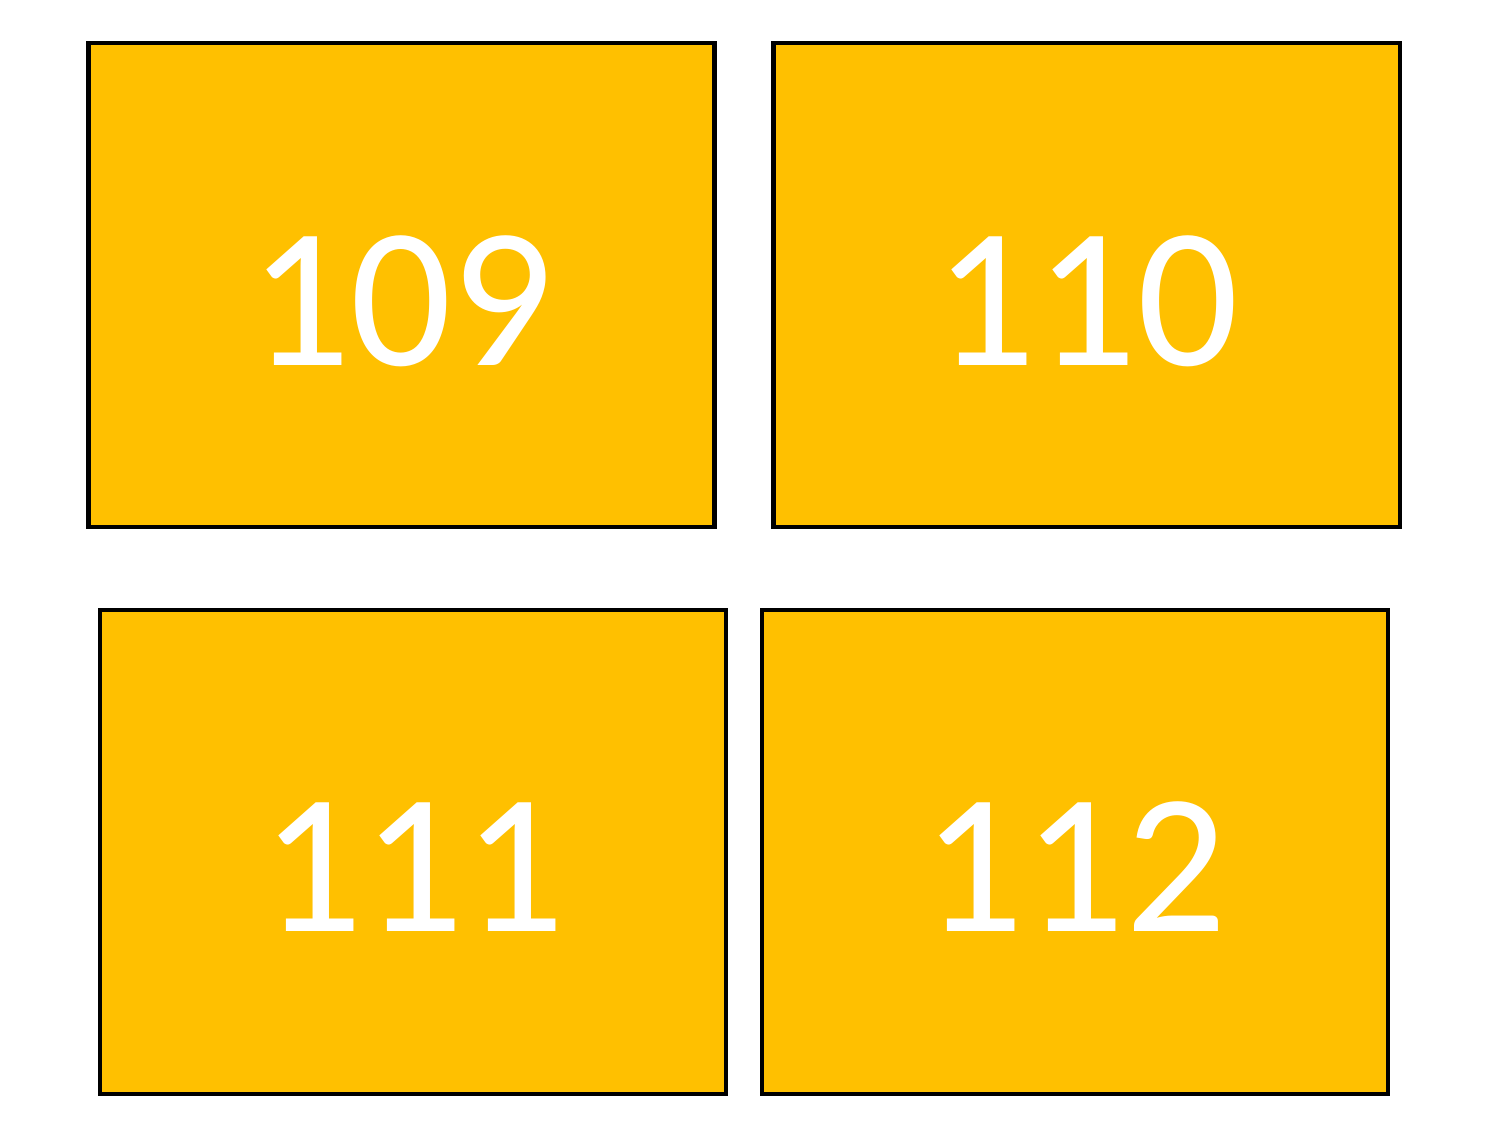

Co jsou elektrické izolanty?
109
Mohou vést kapaliny elektrický proud?
Uveď příklad.
110
Jakou látkou jsou obaleny spojovací vodiče, které se používají při pokusech v laboratoři?
111
Proč nebudeš při úklidu otírat mokrým hadrem elektrickou zásuvku?
112